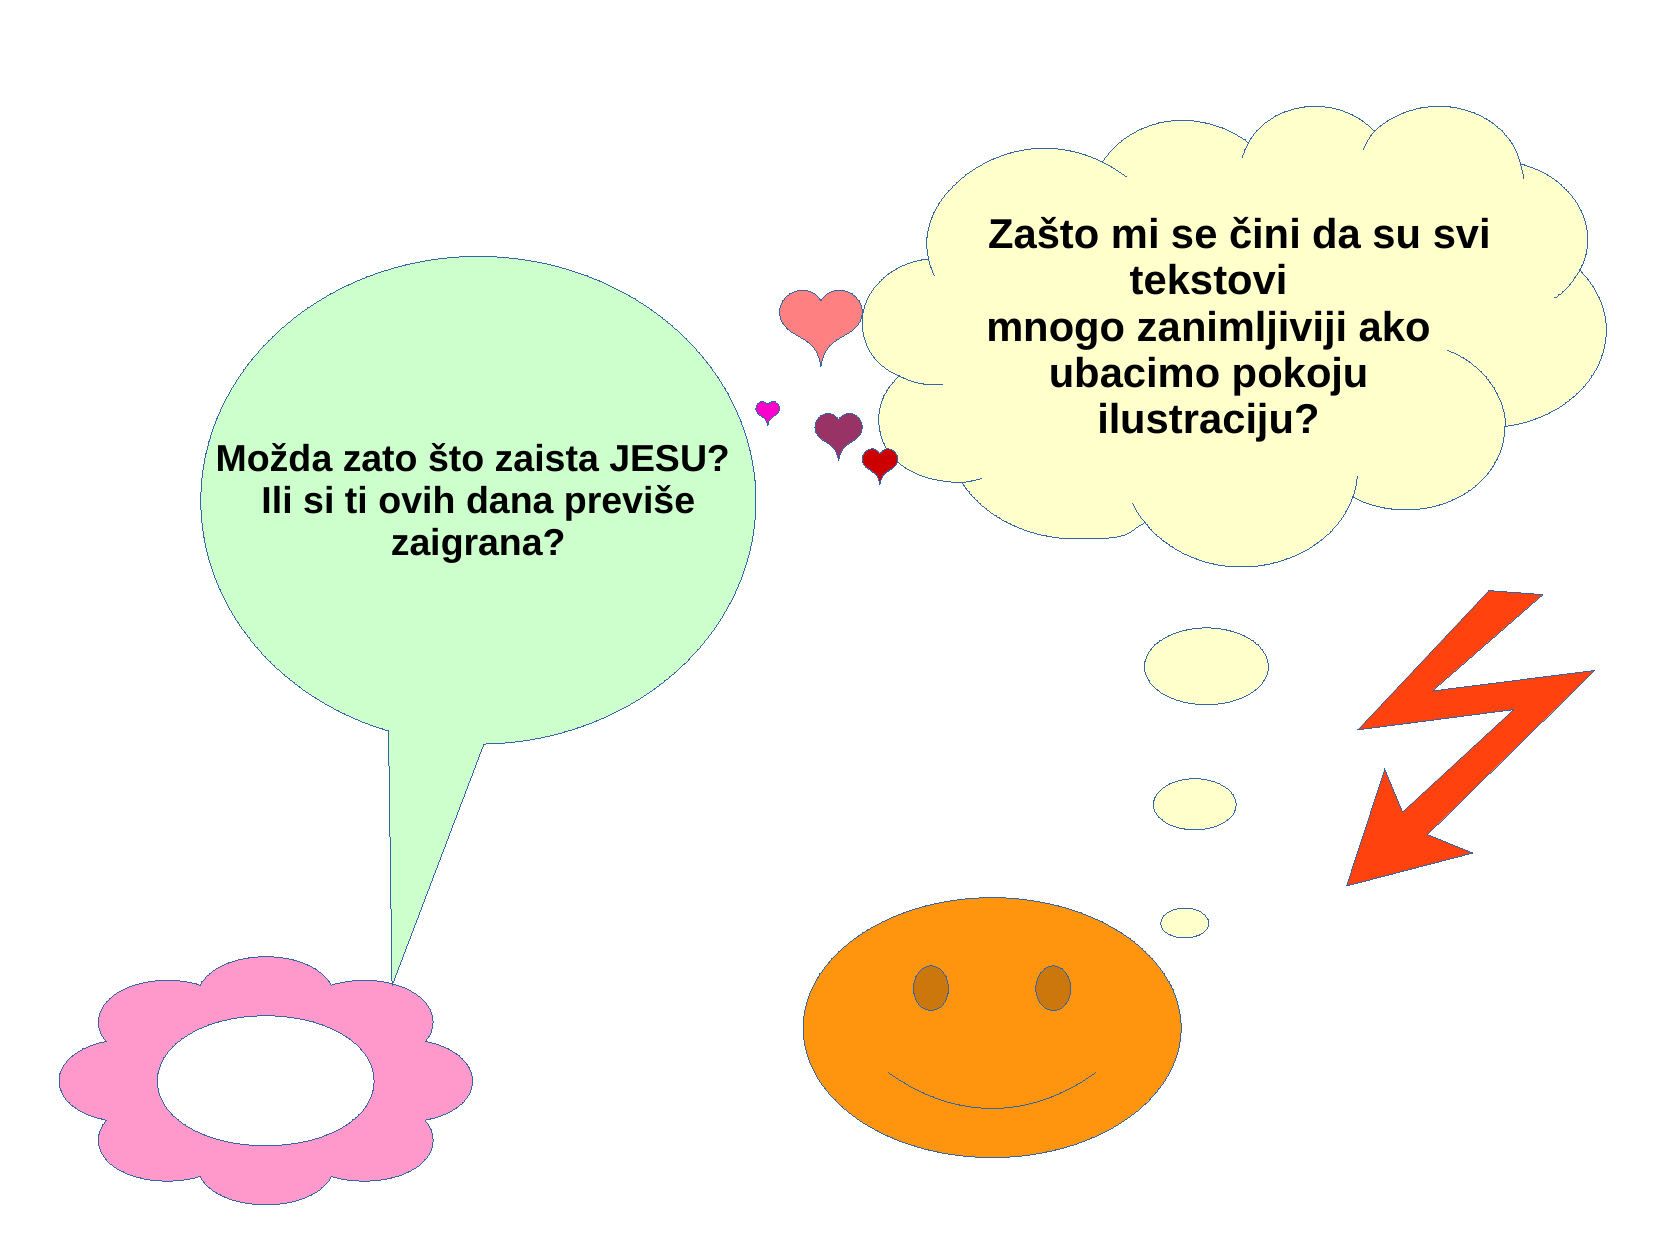

#
 Zašto mi se čini da su svi
tekstovi
mnogo zanimljiviji ako
ubacimo pokoju
ilustraciju?
Možda zato što zaista JESU?
Ili si ti ovih dana previše
zaigrana?